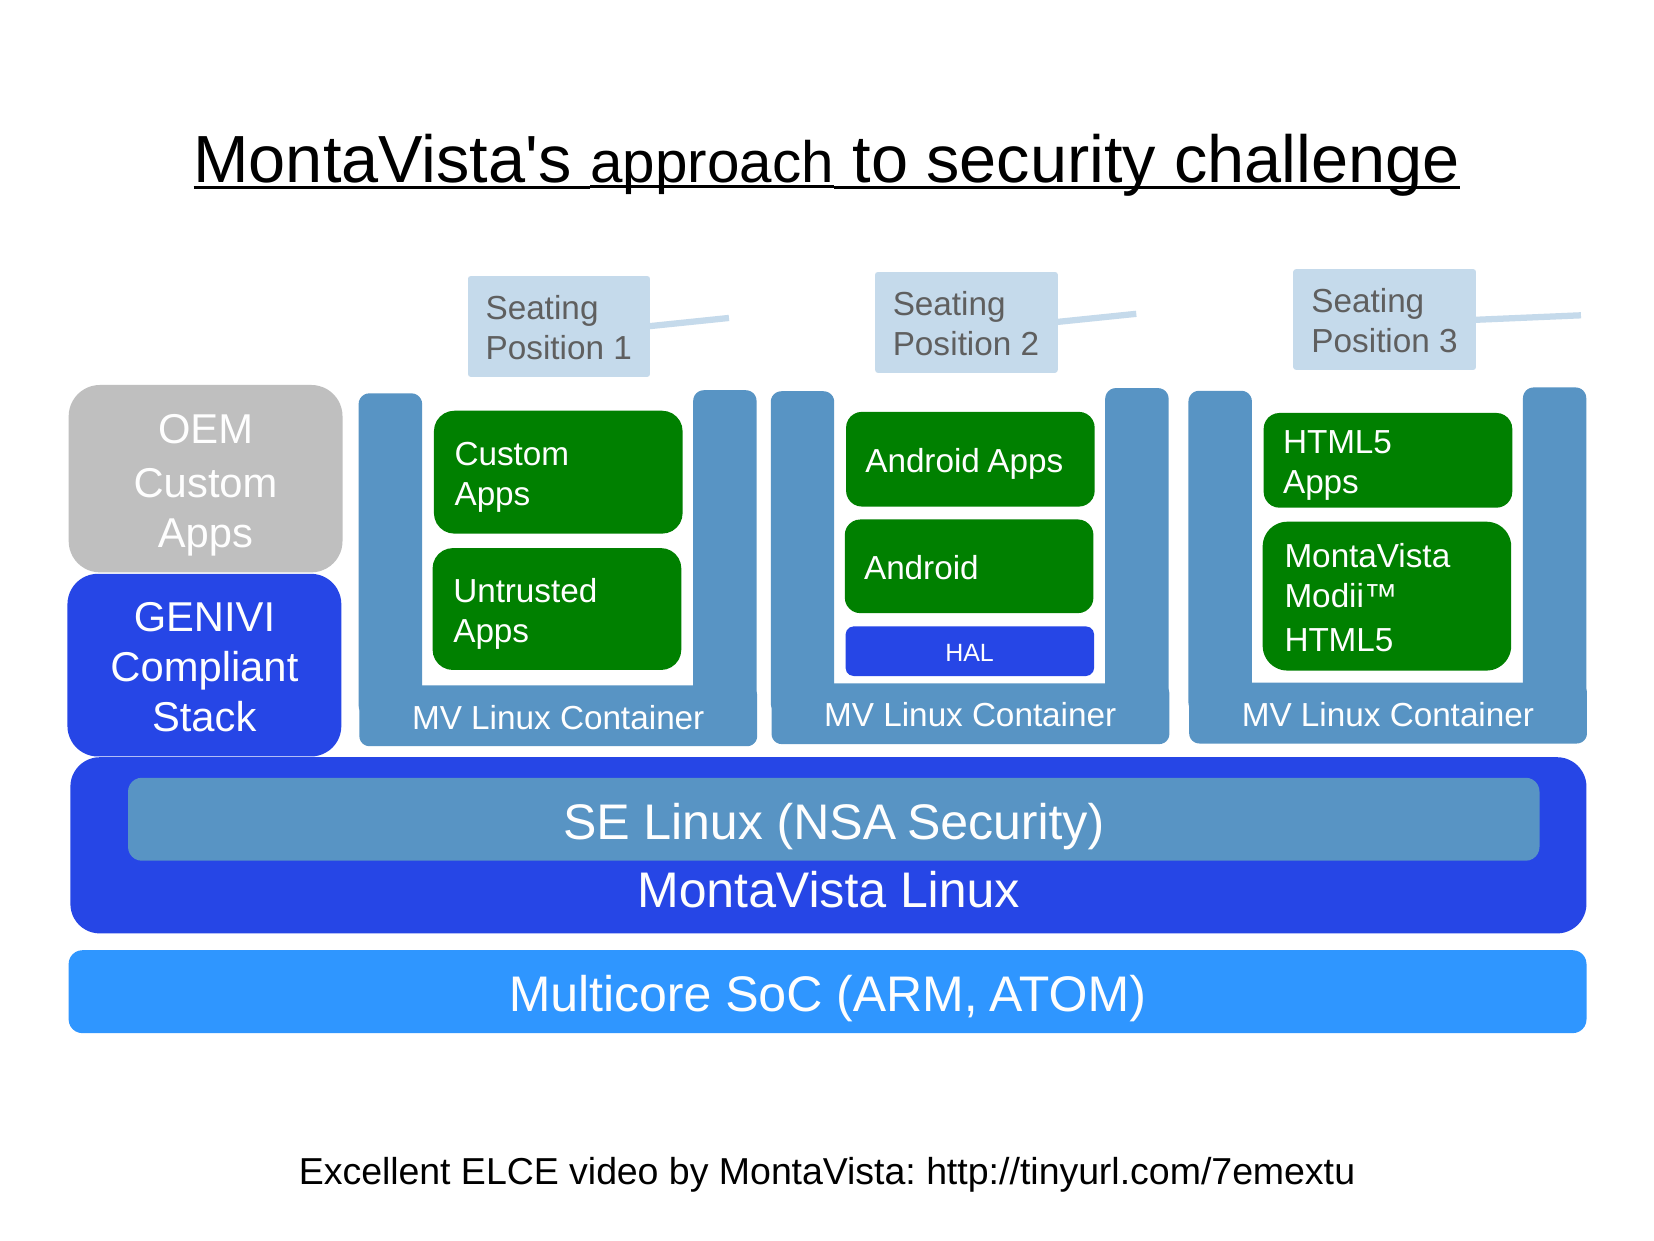

# MontaVista's approach to security challenge
Seating
Position 3
Seating
Position 2
Seating
Position 1
OEM
Custom
Apps
HTML5
Apps
MontaVista
Modii™
HTML5
MV Linux Container
Android Apps
Android
HAL
MV Linux Container
Custom
Apps
Untrusted
Apps
MV Linux Container
GENIVI
Compliant
Stack
MontaVista Linux
SE Linux (NSA Security)
Multicore SoC (ARM, ATOM)
Excellent ELCE video by MontaVista: http://tinyurl.com/7emextu